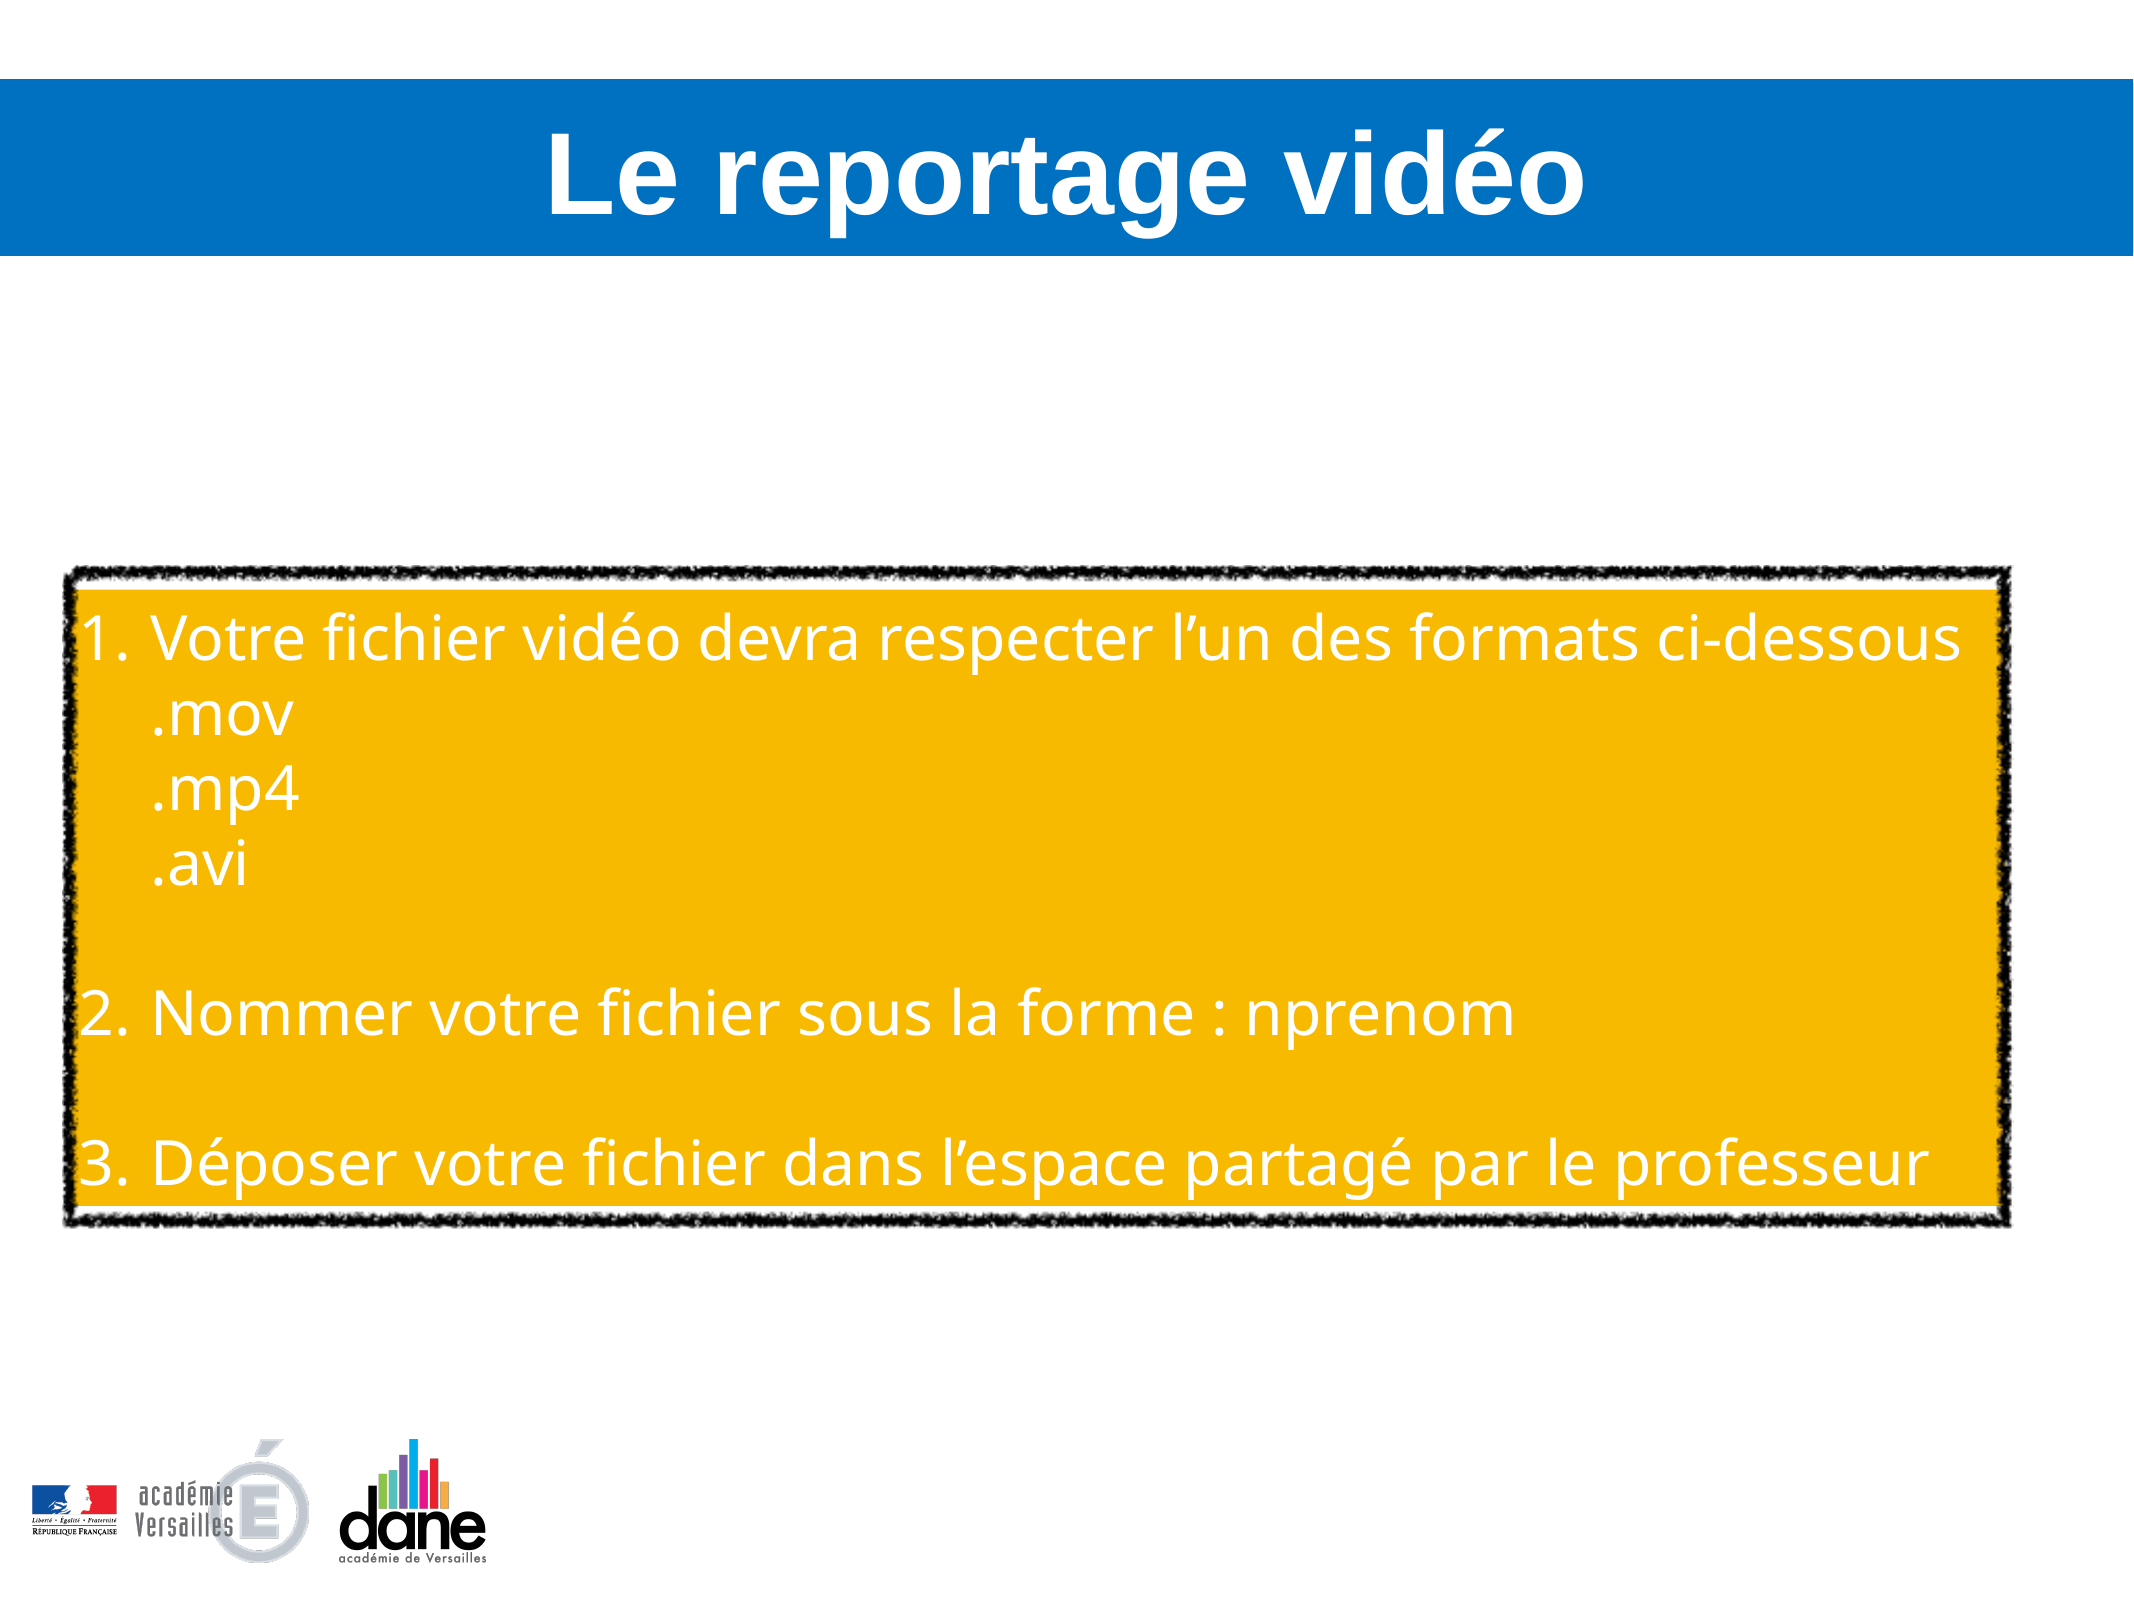

Le reportage vidéo
Votre fichier vidéo devra respecter l’un des formats ci-dessous
.mov
.mp4
.avi
Nommer votre fichier sous la forme : nprenom
Déposer votre fichier dans l’espace partagé par le professeur